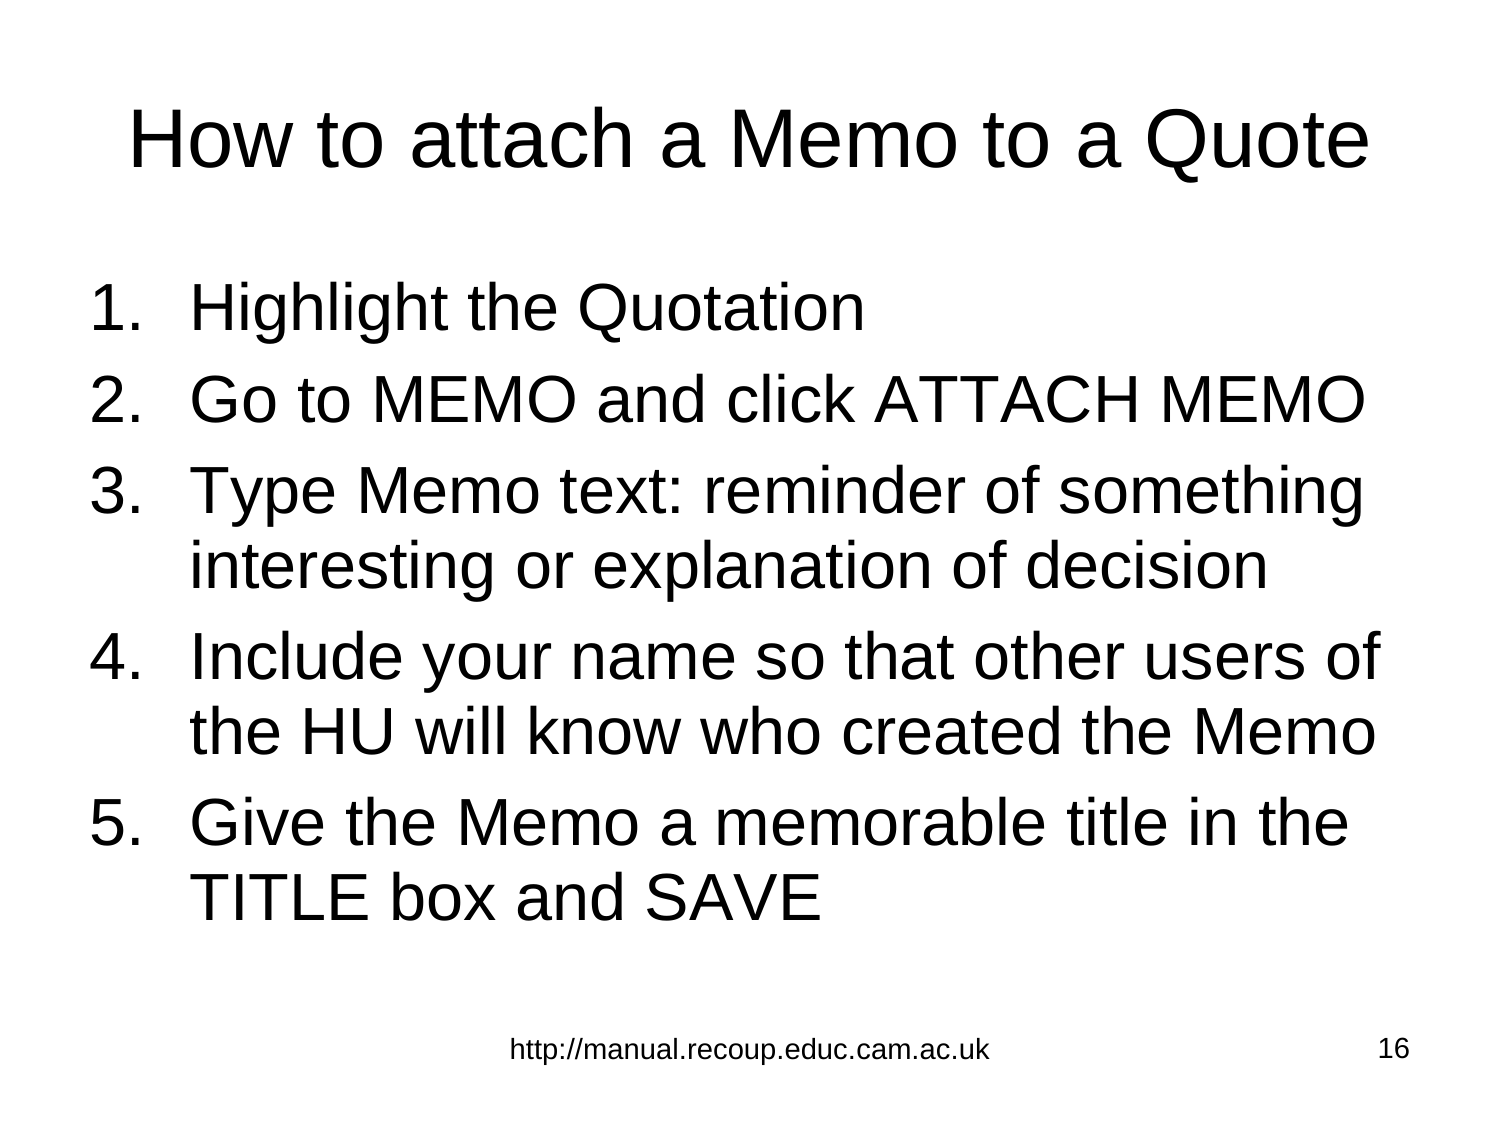

# How to attach a Memo to a Quote
Highlight the Quotation
Go to MEMO and click ATTACH MEMO
Type Memo text: reminder of something interesting or explanation of decision
Include your name so that other users of the HU will know who created the Memo
Give the Memo a memorable title in the TITLE box and SAVE
16
http://manual.recoup.educ.cam.ac.uk